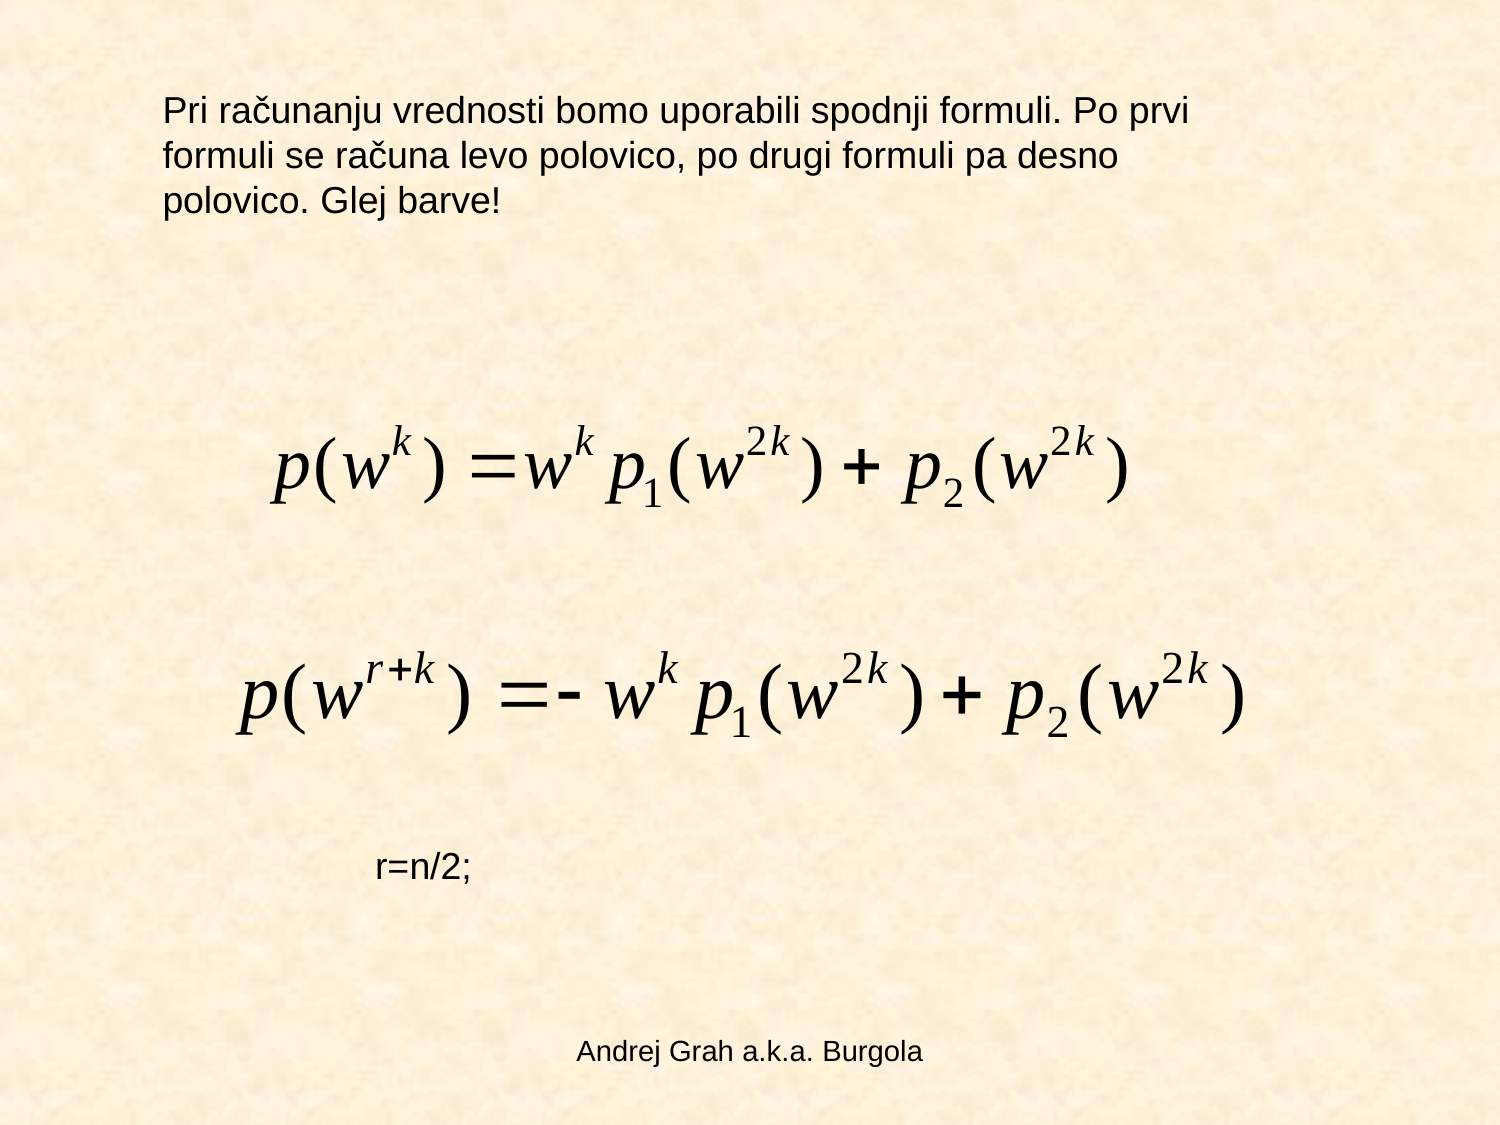

Pri računanju vrednosti bomo uporabili spodnji formuli. Po prvi formuli se računa levo polovico, po drugi formuli pa desno polovico. Glej barve!
r=n/2;
Andrej Grah a.k.a. Burgola